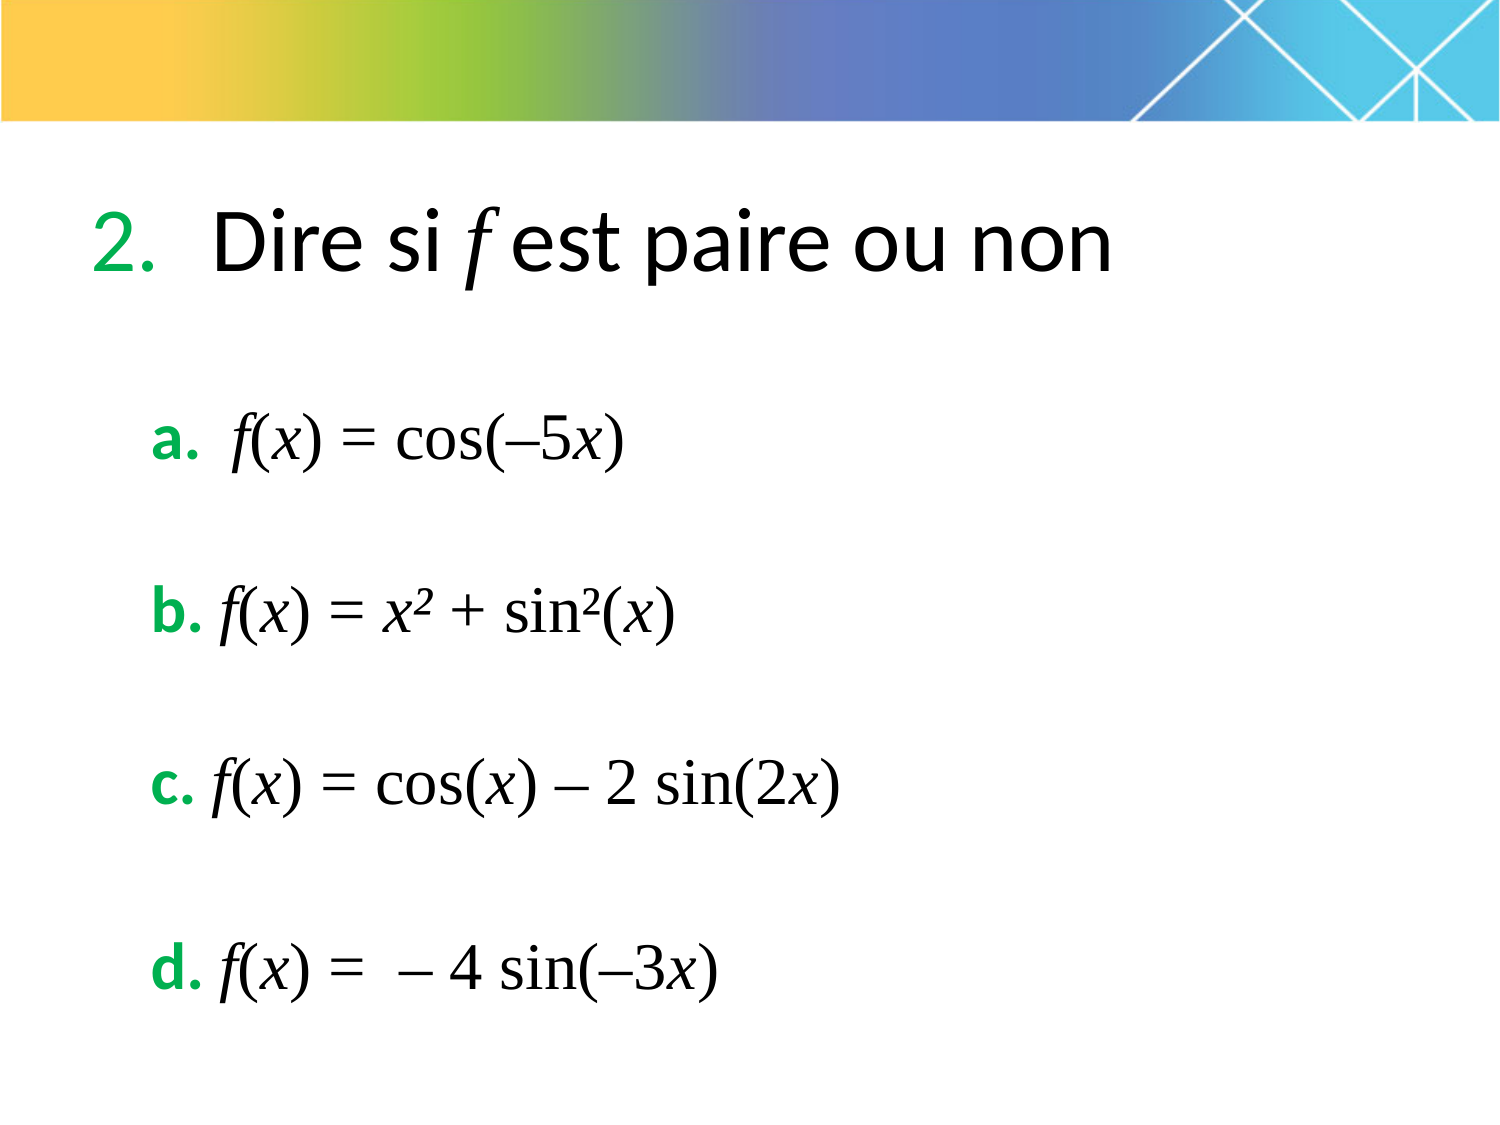

# Dire si f est paire ou non
a. f(x) = cos(–5x)
b. f(x) = x² + sin²(x)
c. f(x) = cos(x) – 2 sin(2x)
d. f(x) = – 4 sin(–3x)